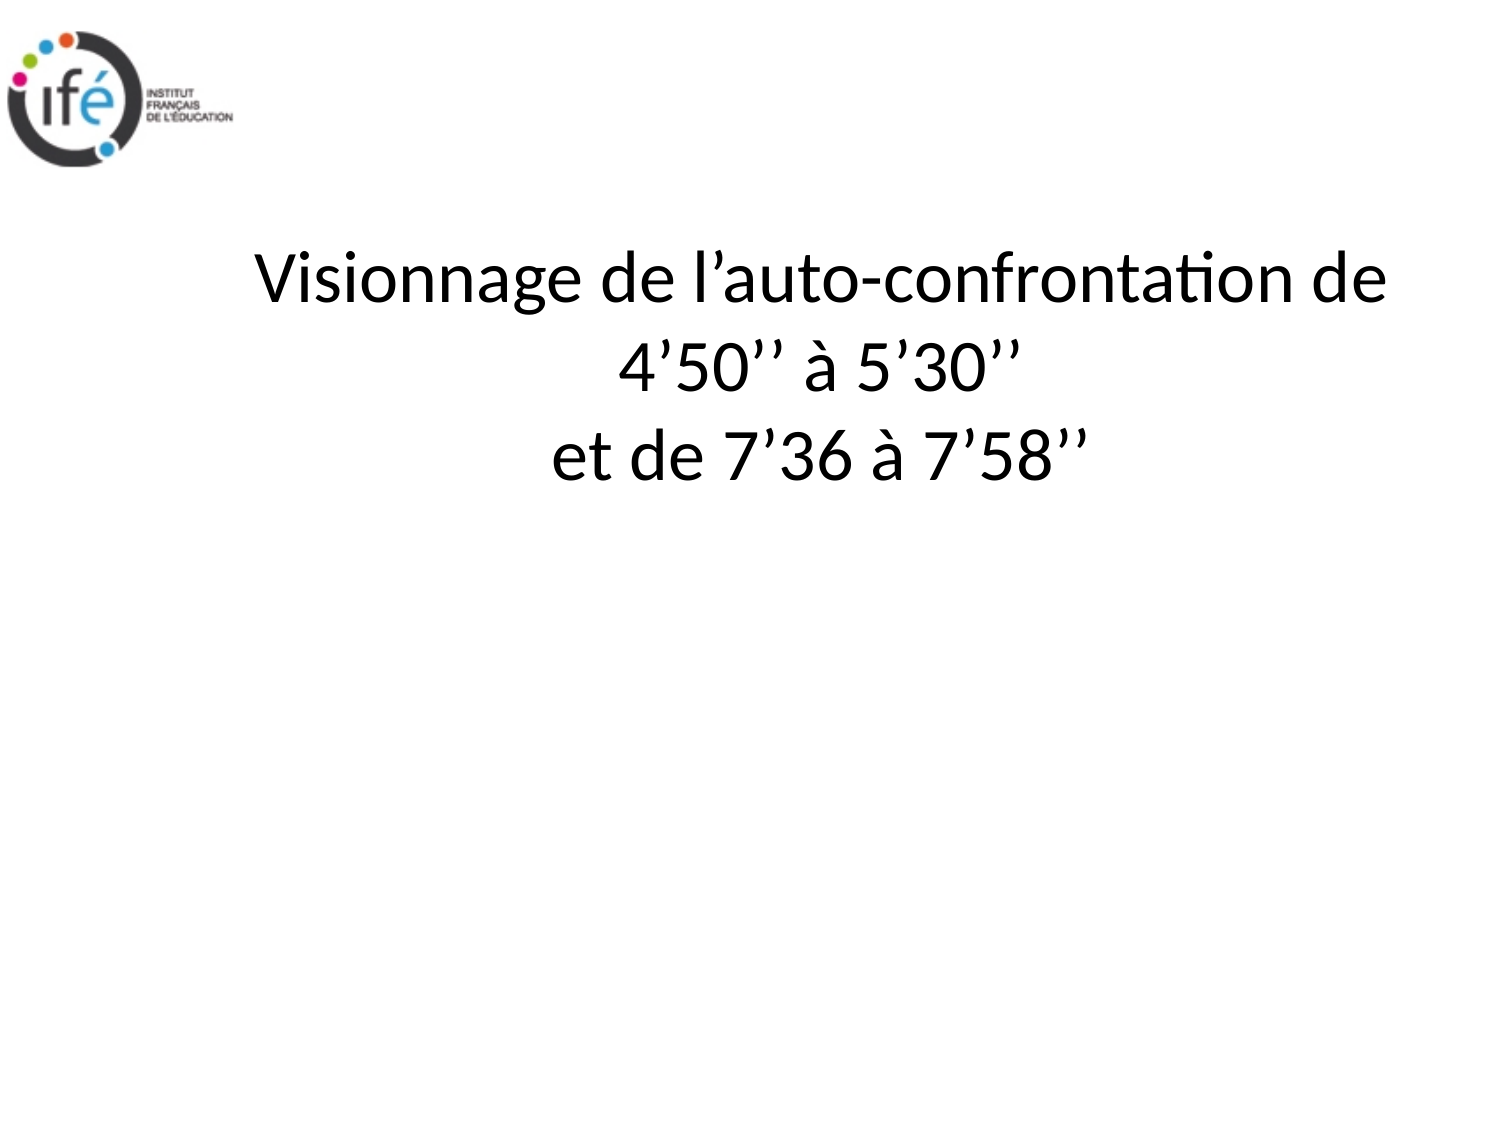

# Visionnage de l’auto-confrontation de 4’50’’ à 5’30’’ et de 7’36 à 7’58’’